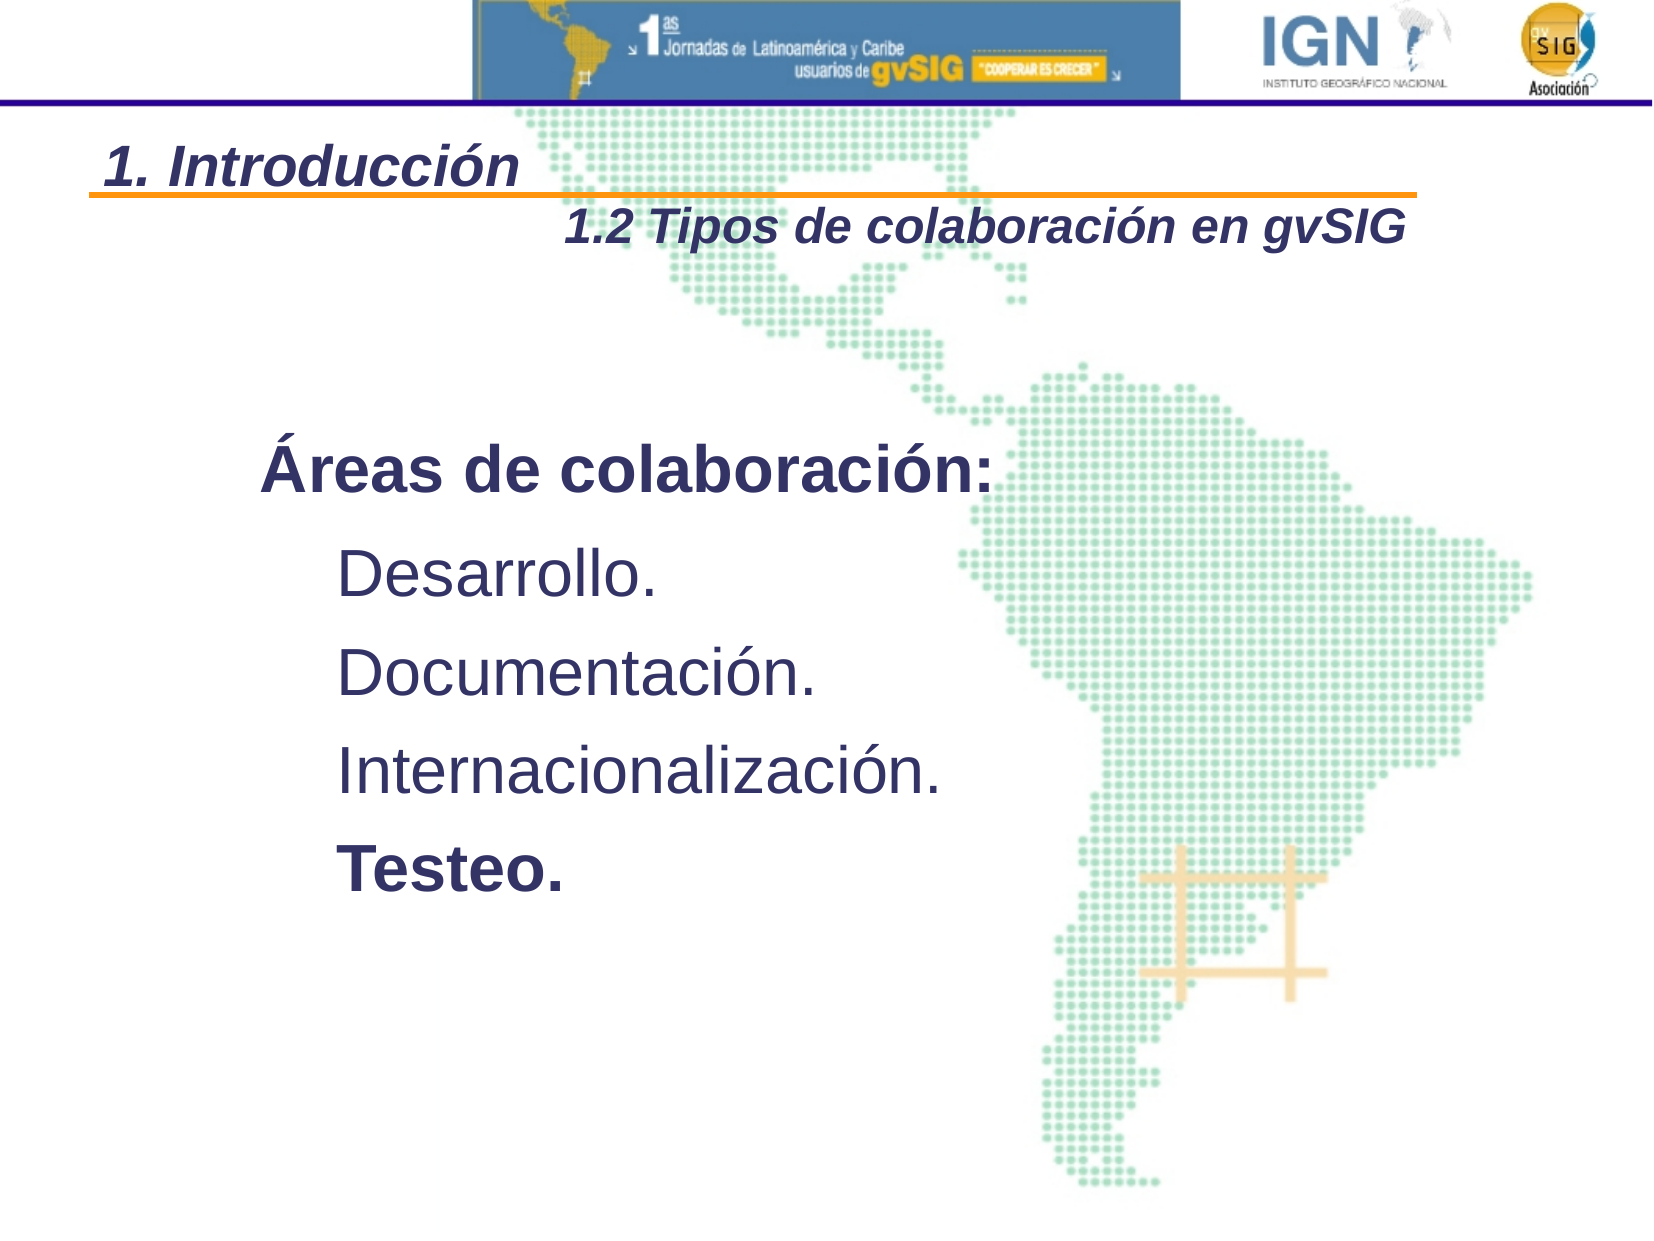

1. Introducción
1.2 Tipos de colaboración en gvSIG
# Áreas de colaboración:
Desarrollo.
Documentación.
Internacionalización.
Testeo.